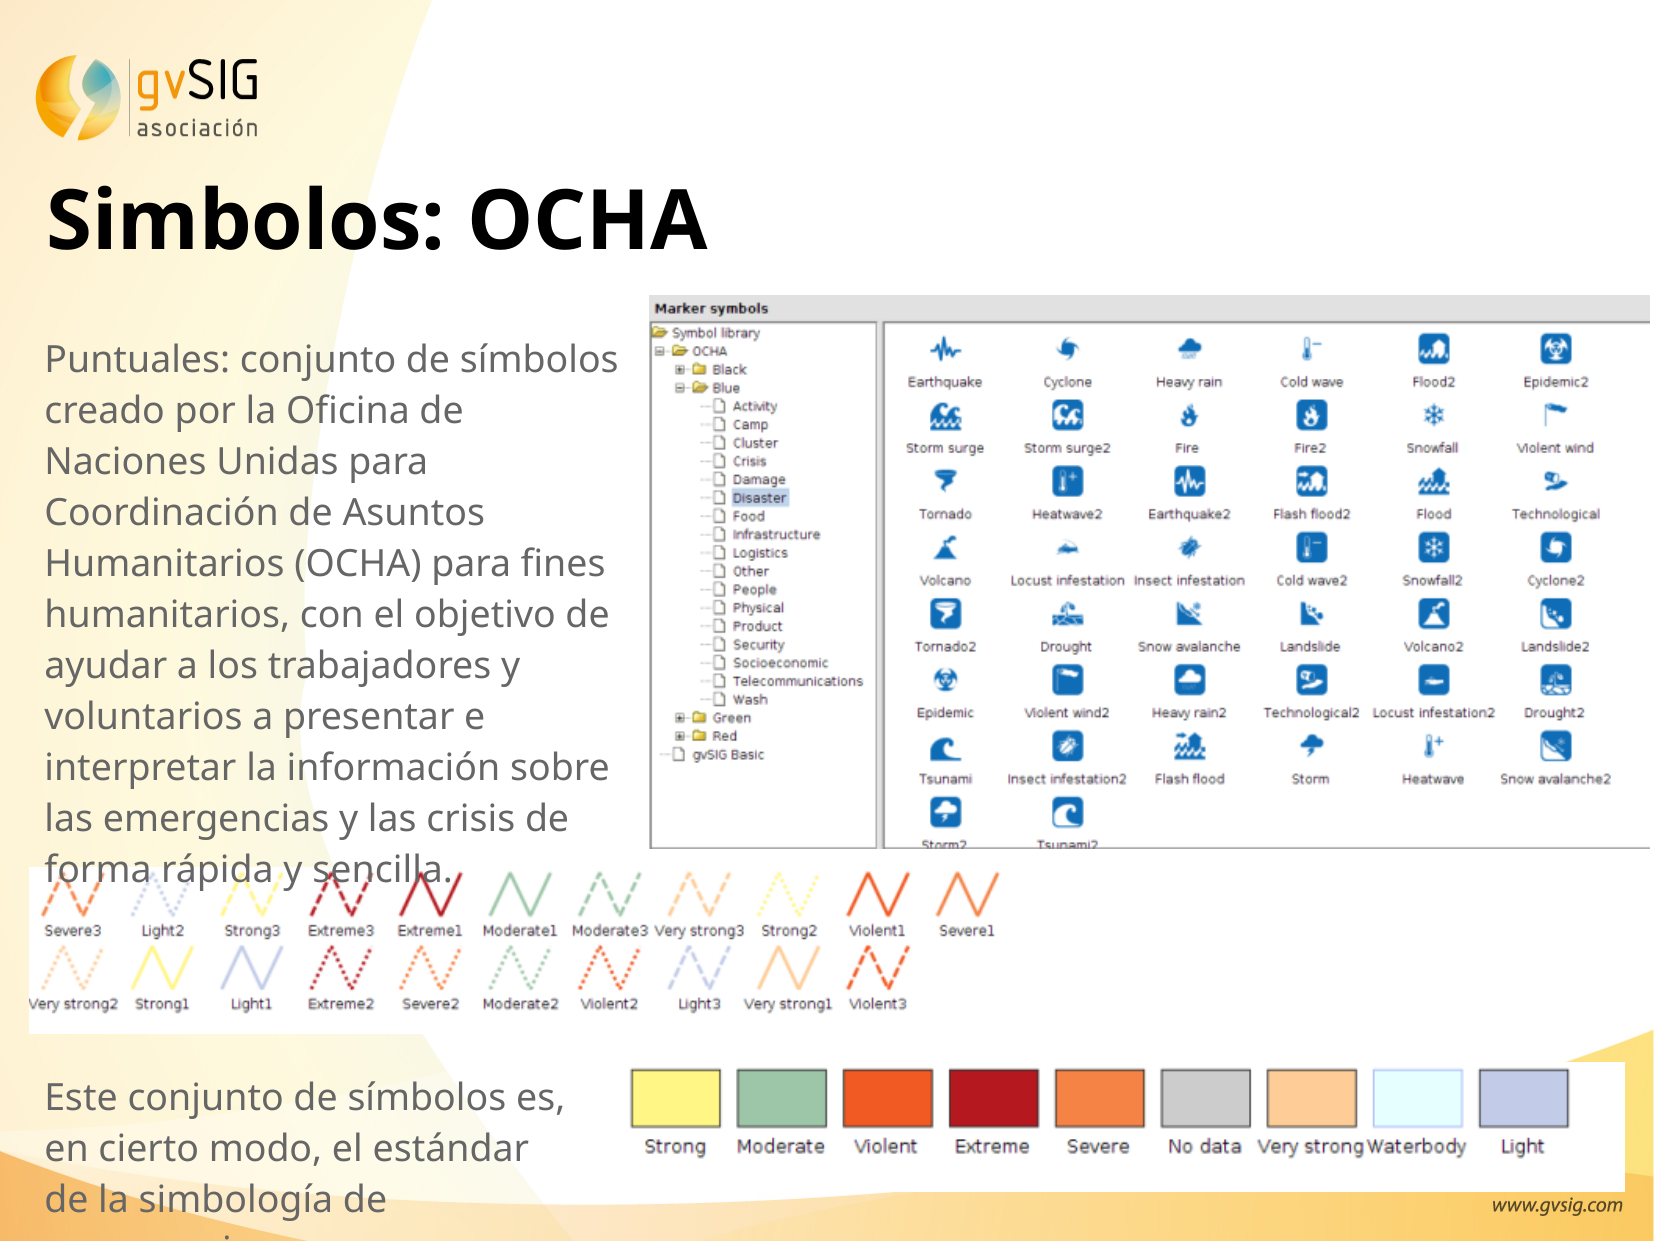

# Simbolos: OCHA
Puntuales: conjunto de símbolos creado por la Oficina de Naciones Unidas para Coordinación de Asuntos Humanitarios (OCHA) para fines humanitarios, con el objetivo de ayudar a los trabajadores y voluntarios a presentar e interpretar la información sobre las emergencias y las crisis de forma rápida y sencilla.
Este conjunto de símbolos es, en cierto modo, el estándar de la simbología de emergencias.